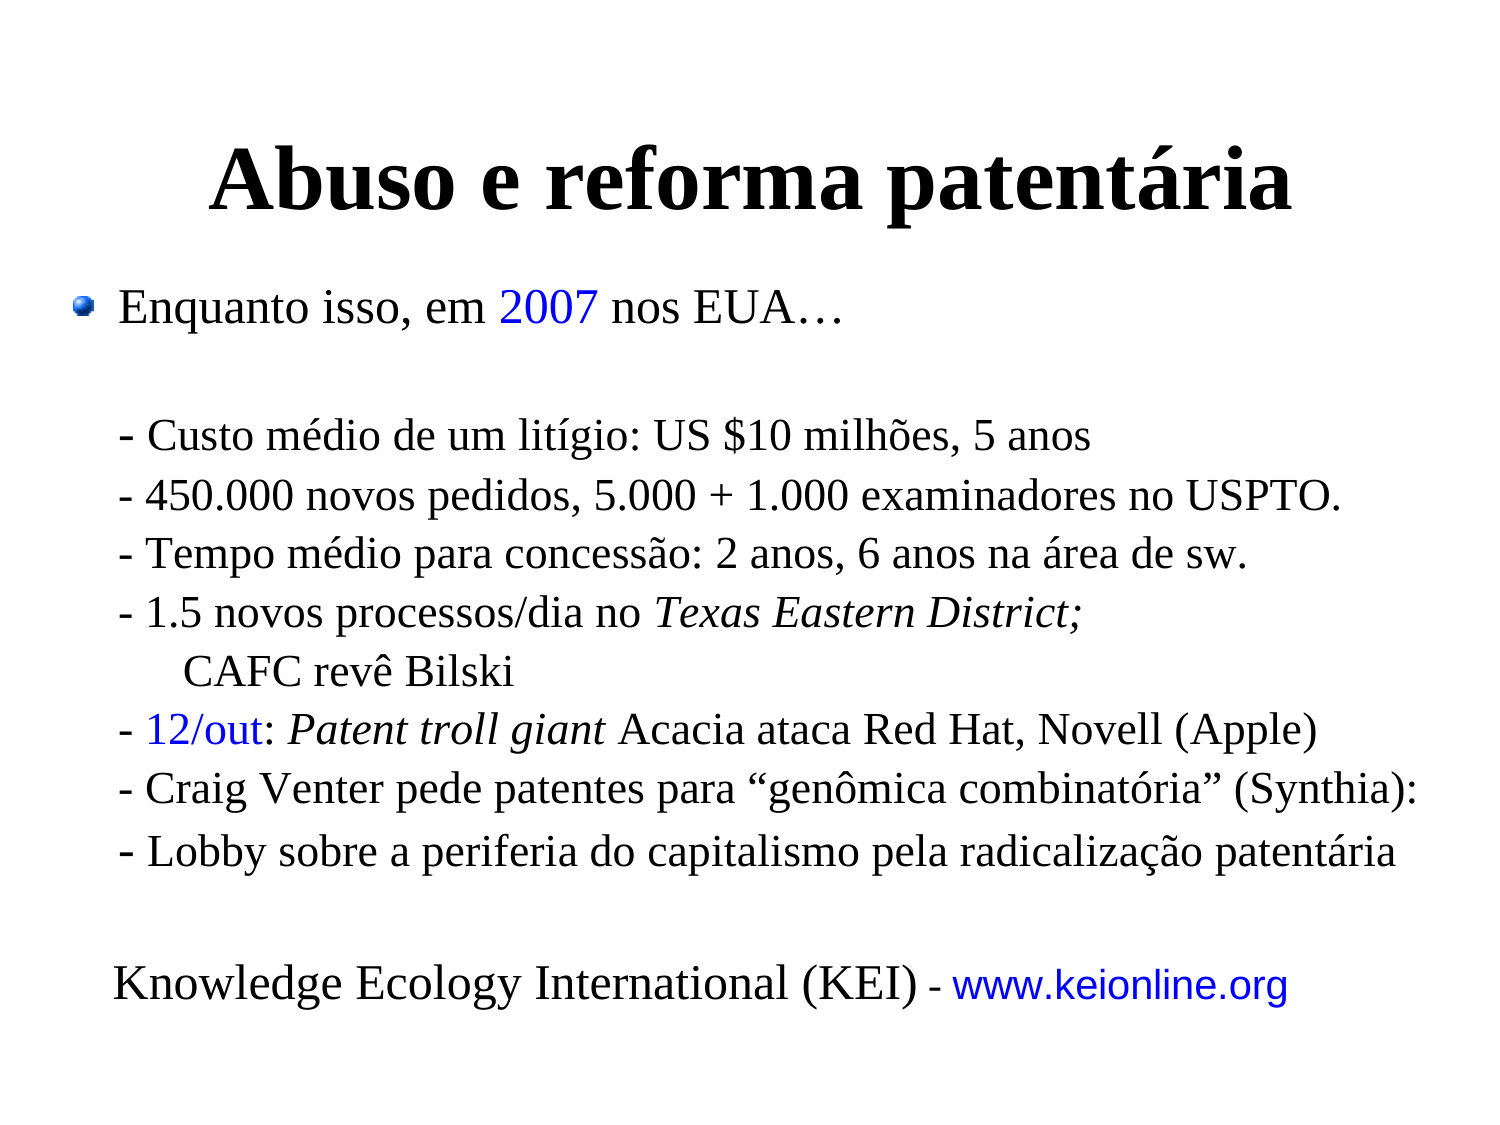

# Abuso e reforma patentária
Enquanto isso, em 2007 nos EUA…
- Custo médio de um litígio: US $10 milhões, 5 anos
- 450.000 novos pedidos, 5.000 + 1.000 examinadores no USPTO.
- Tempo médio para concessão: 2 anos, 6 anos na área de sw.
- 1.5 novos processos/dia no Texas Eastern District;
	CAFC revê Bilski
- 12/out: Patent troll giant Acacia ataca Red Hat, Novell (Apple)
- Craig Venter pede patentes para “genômica combinatória” (Synthia): - Lobby sobre a periferia do capitalismo pela radicalização patentária
Knowledge Ecology International (KEI) - www.keionline.org